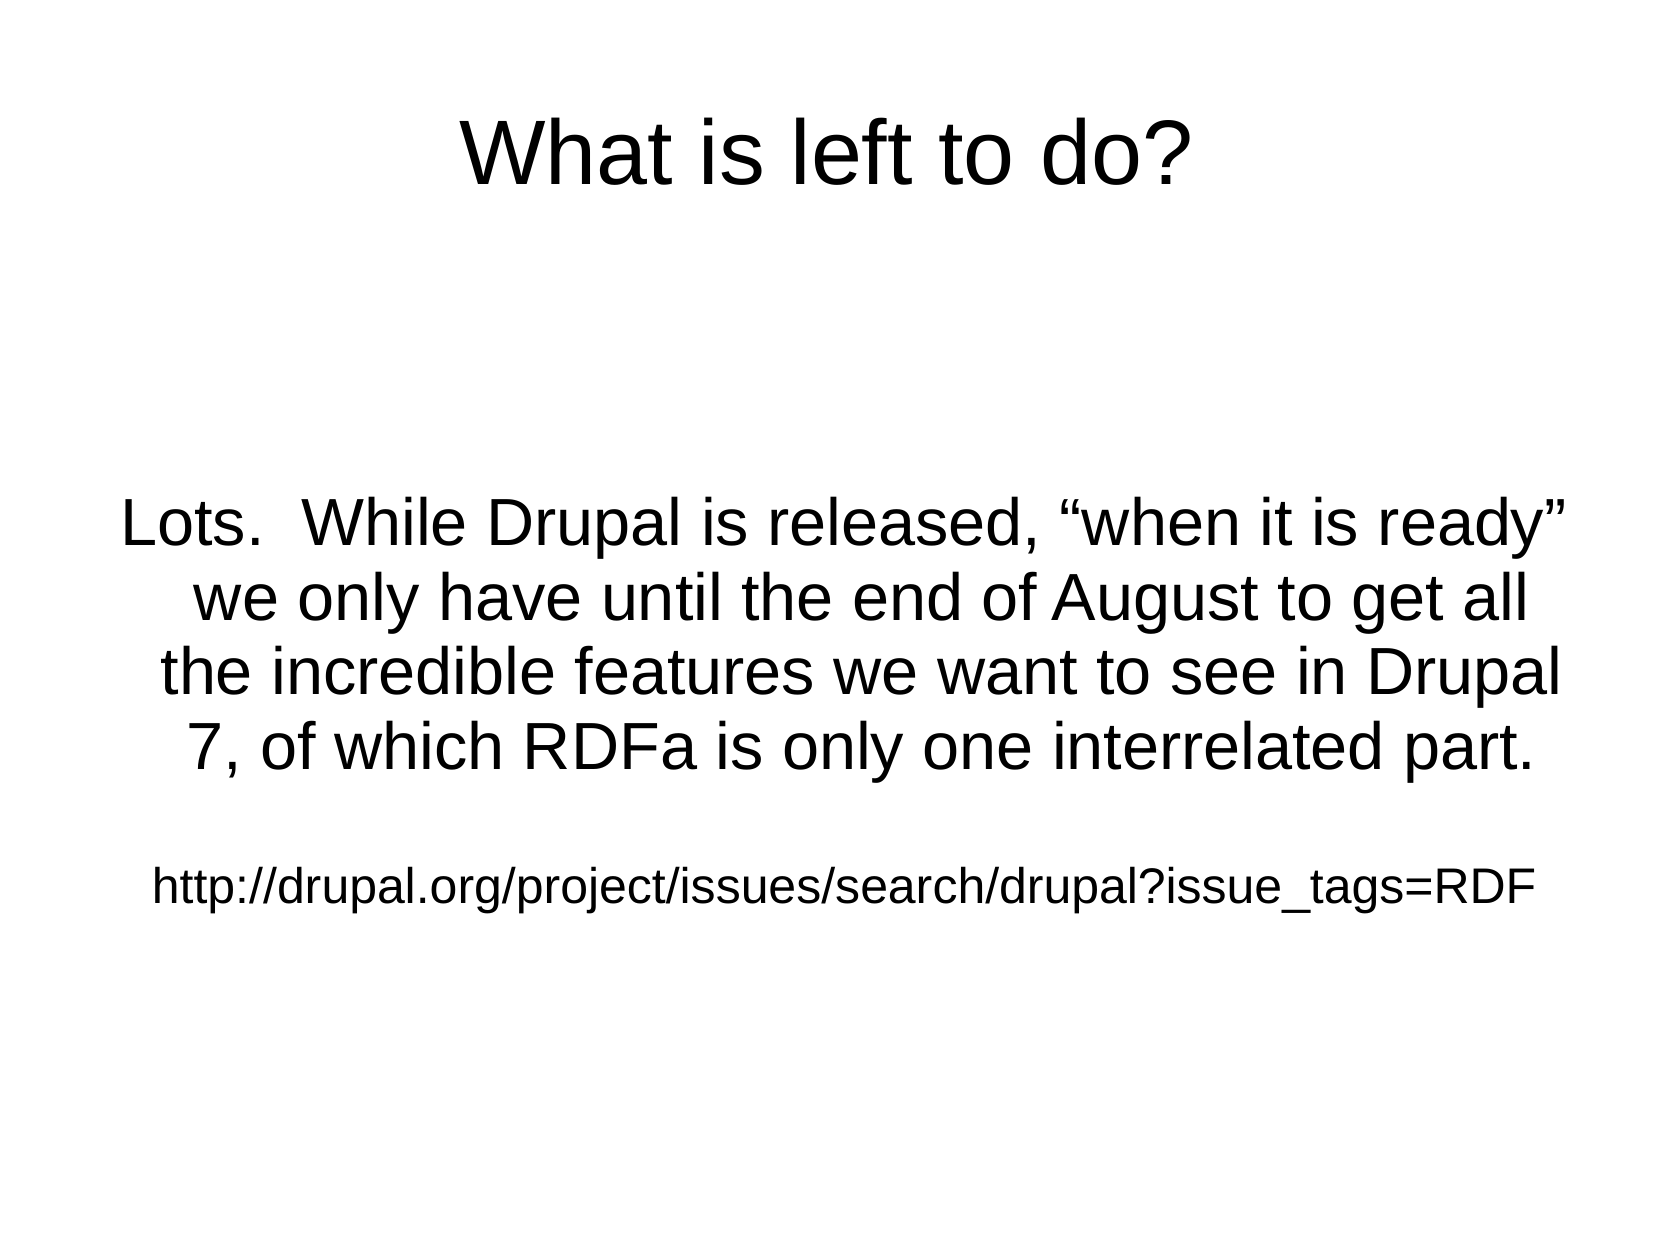

# What is left to do?
Lots. While Drupal is released, “when it is ready” we only have until the end of August to get all the incredible features we want to see in Drupal 7, of which RDFa is only one interrelated part.
http://drupal.org/project/issues/search/drupal?issue_tags=RDF